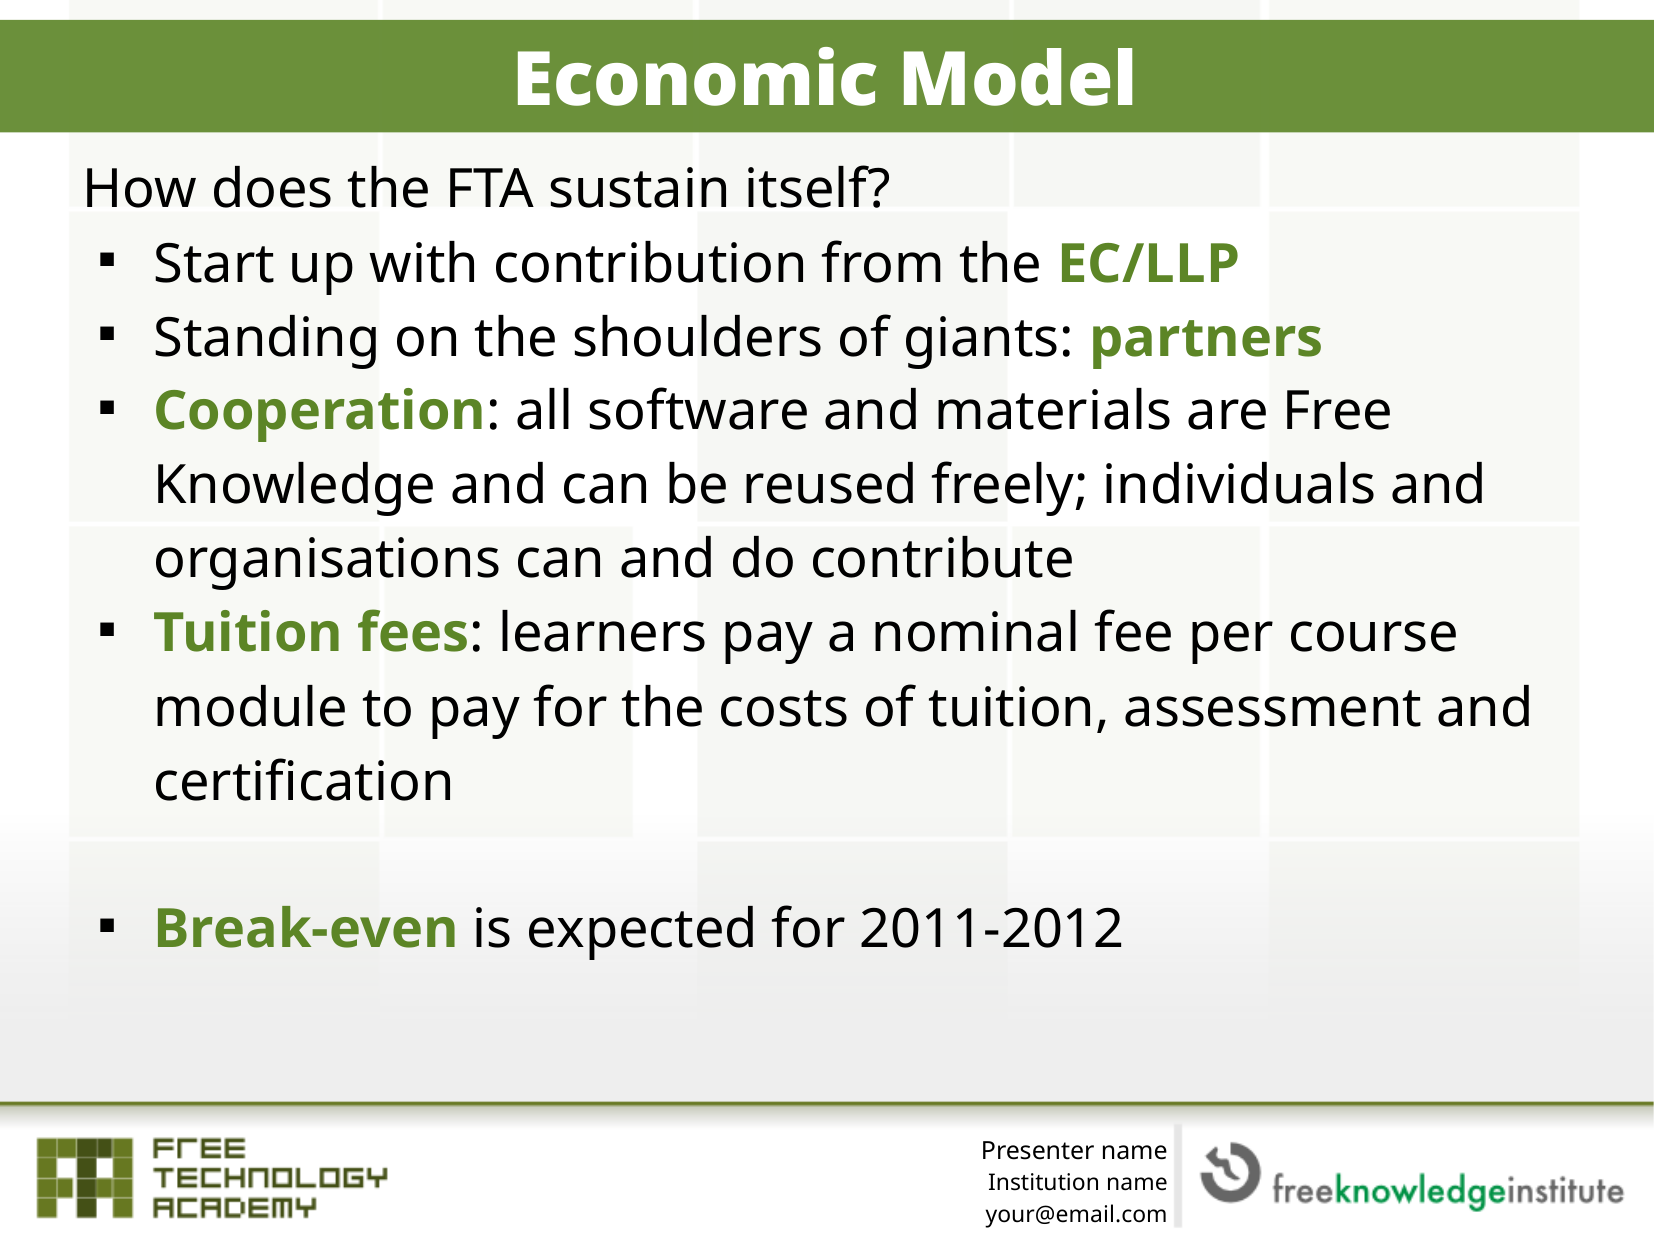

# Economic Model
How does the FTA sustain itself?
Start up with contribution from the EC/LLP
Standing on the shoulders of giants: partners
Cooperation: all software and materials are Free Knowledge and can be reused freely; individuals and organisations can and do contribute
Tuition fees: learners pay a nominal fee per course module to pay for the costs of tuition, assessment and certification
Break-even is expected for 2011-2012